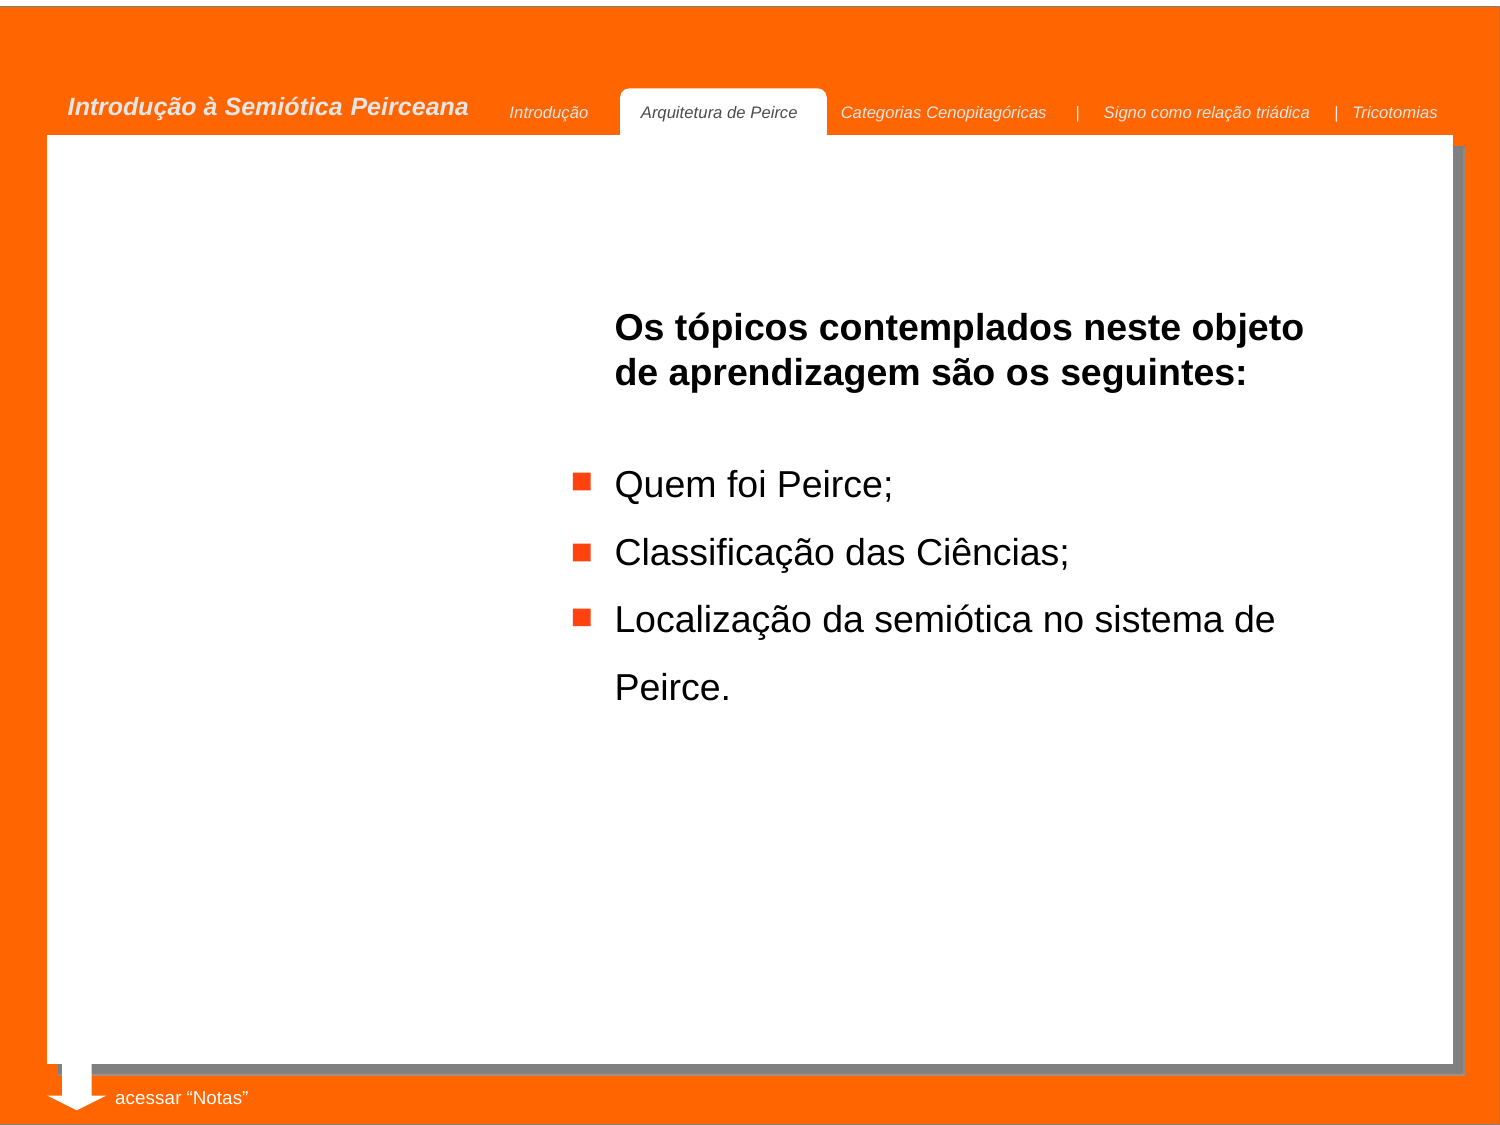

Os tópicos contemplados neste objeto de aprendizagem são os seguintes:
Quem foi Peirce;
Classificação das Ciências;
Localização da semiótica no sistema de Peirce.
acessar “Notas”